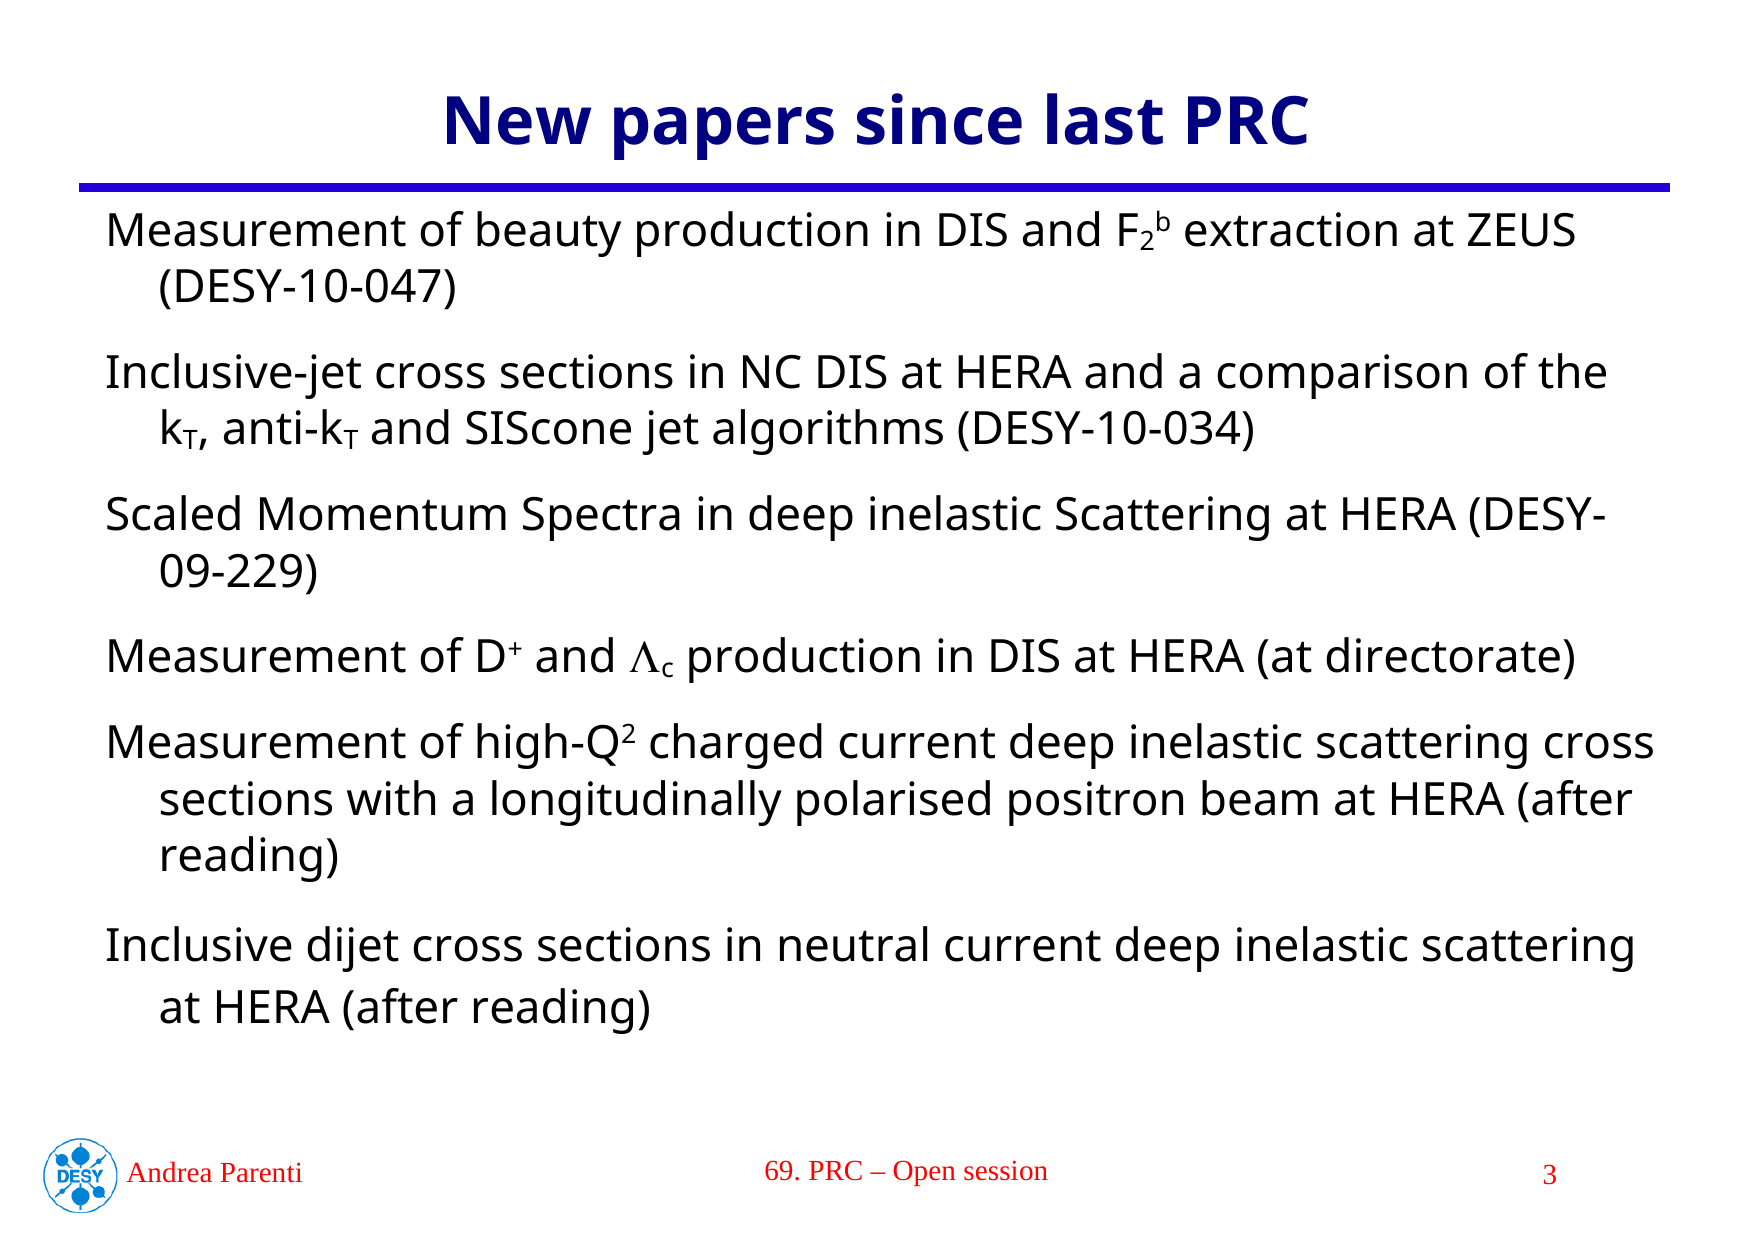

# New papers since last PRC
Measurement of beauty production in DIS and F2b extraction at ZEUS (DESY-10-047)
Inclusive-jet cross sections in NC DIS at HERA and a comparison of the kT, anti-kT and SIScone jet algorithms (DESY-10-034)
Scaled Momentum Spectra in deep inelastic Scattering at HERA (DESY-09-229)
Measurement of D+ and Lc production in DIS at HERA (at directorate)
Measurement of high-Q2 charged current deep inelastic scattering cross sections with a longitudinally polarised positron beam at HERA (after reading)
Inclusive dijet cross sections in neutral current deep inelastic scattering at HERA (after reading)